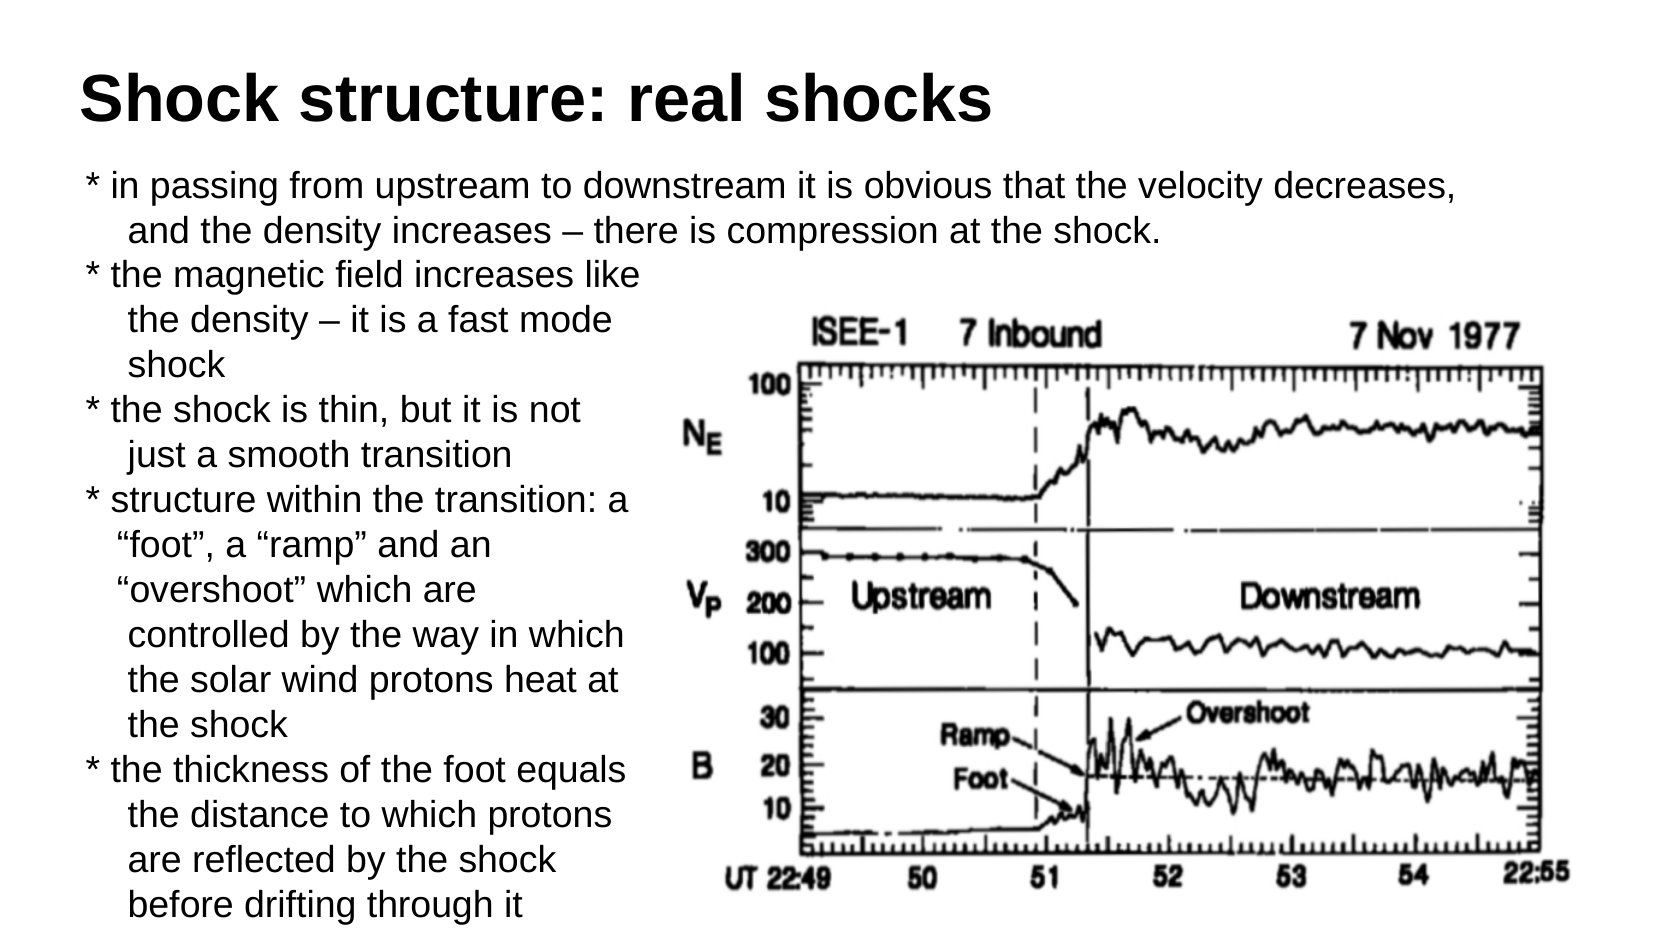

Shock structure: real shocks
* in passing from upstream to downstream it is obvious that the velocity decreases,
 and the density increases – there is compression at the shock.
* the magnetic field increases like
 the density – it is a fast mode
 shock
* the shock is thin, but it is not
 just a smooth transition
* structure within the transition: a
 “foot”, a “ramp” and an
 “overshoot” which are
 controlled by the way in which
 the solar wind protons heat at
 the shock
* the thickness of the foot equals
 the distance to which protons
 are reflected by the shock
 before drifting through it